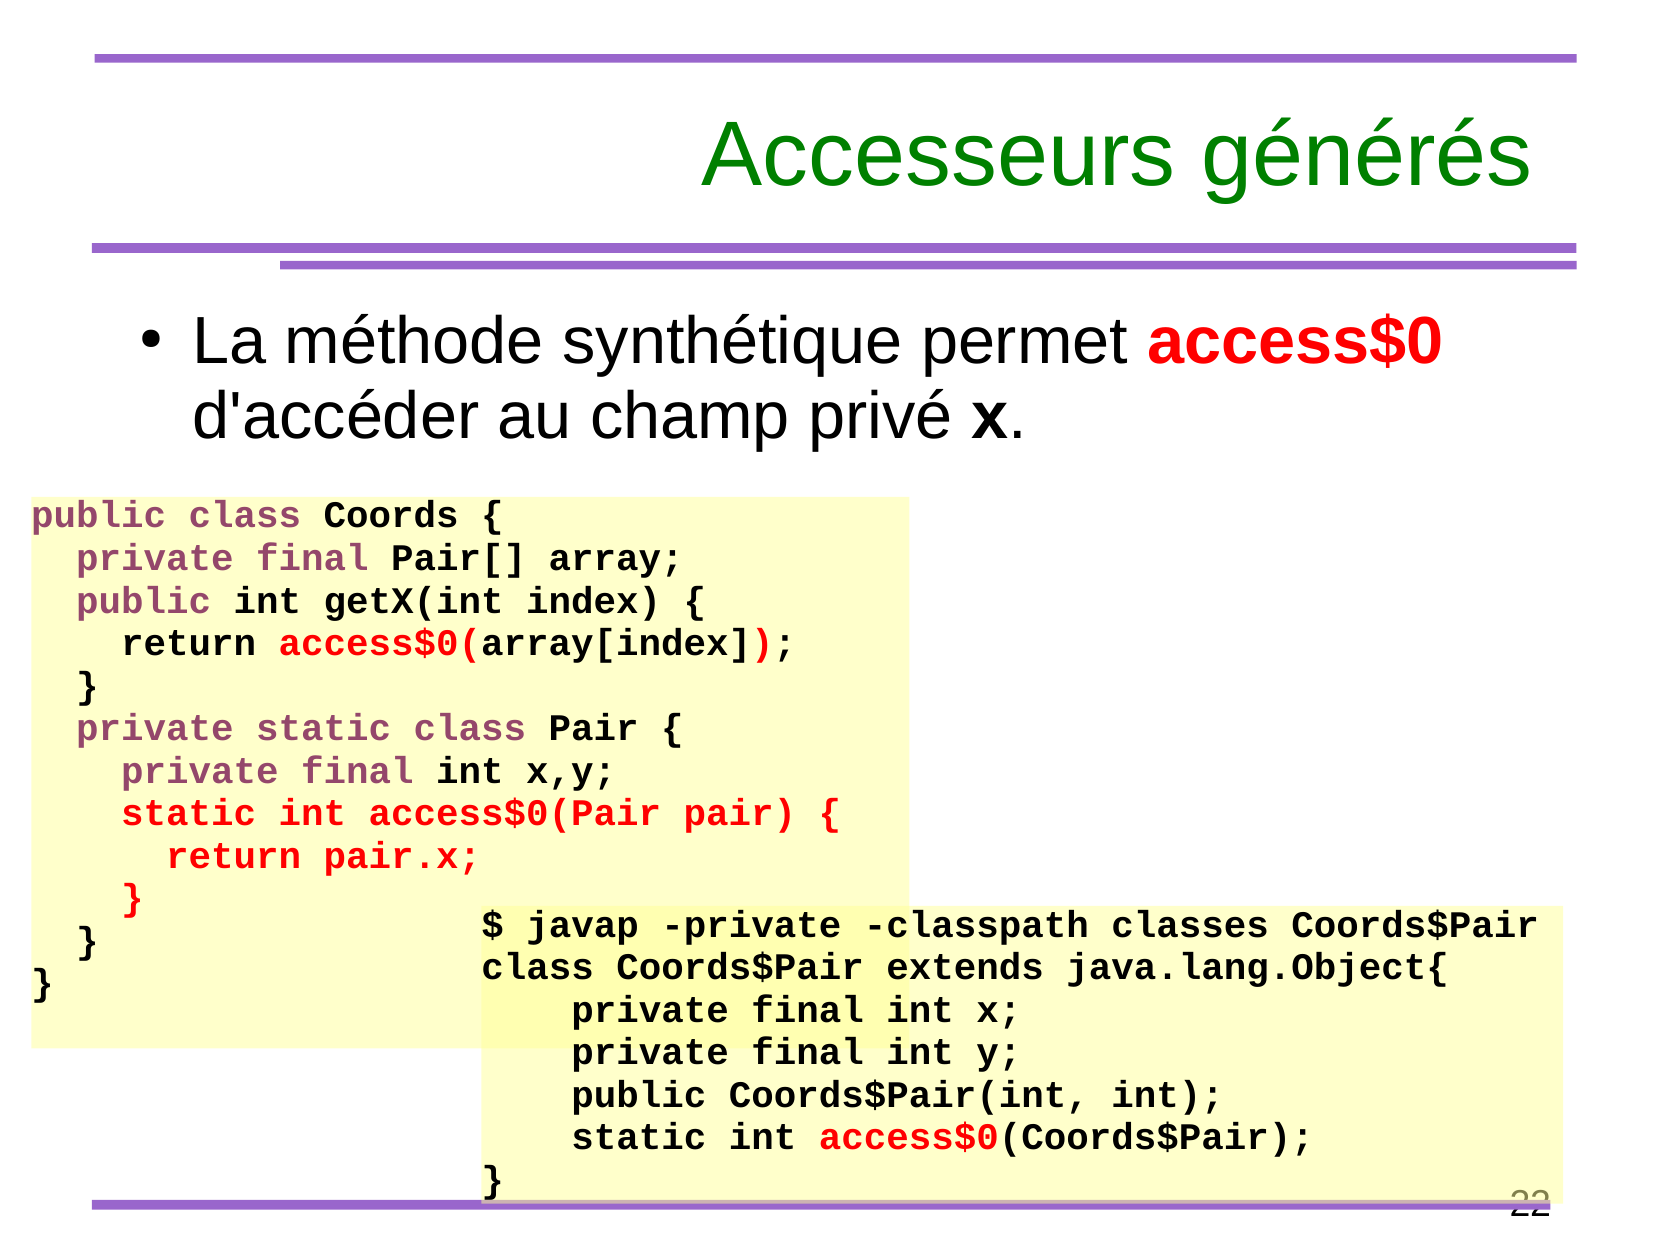

# Accesseurs générés
La méthode synthétique permet access$0 d'accéder au champ privé x.
public class Coords {
 private final Pair[] array;
 public int getX(int index) {
 return access$0(array[index]);
 }
 private static class Pair {
 private final int x,y;
 static int access$0(Pair pair) {
 return pair.x;
 }
 }
}
$ javap -private -classpath classes Coords$Pair
class Coords$Pair extends java.lang.Object{
 private final int x;
 private final int y;
 public Coords$Pair(int, int);
 static int access$0(Coords$Pair);
}